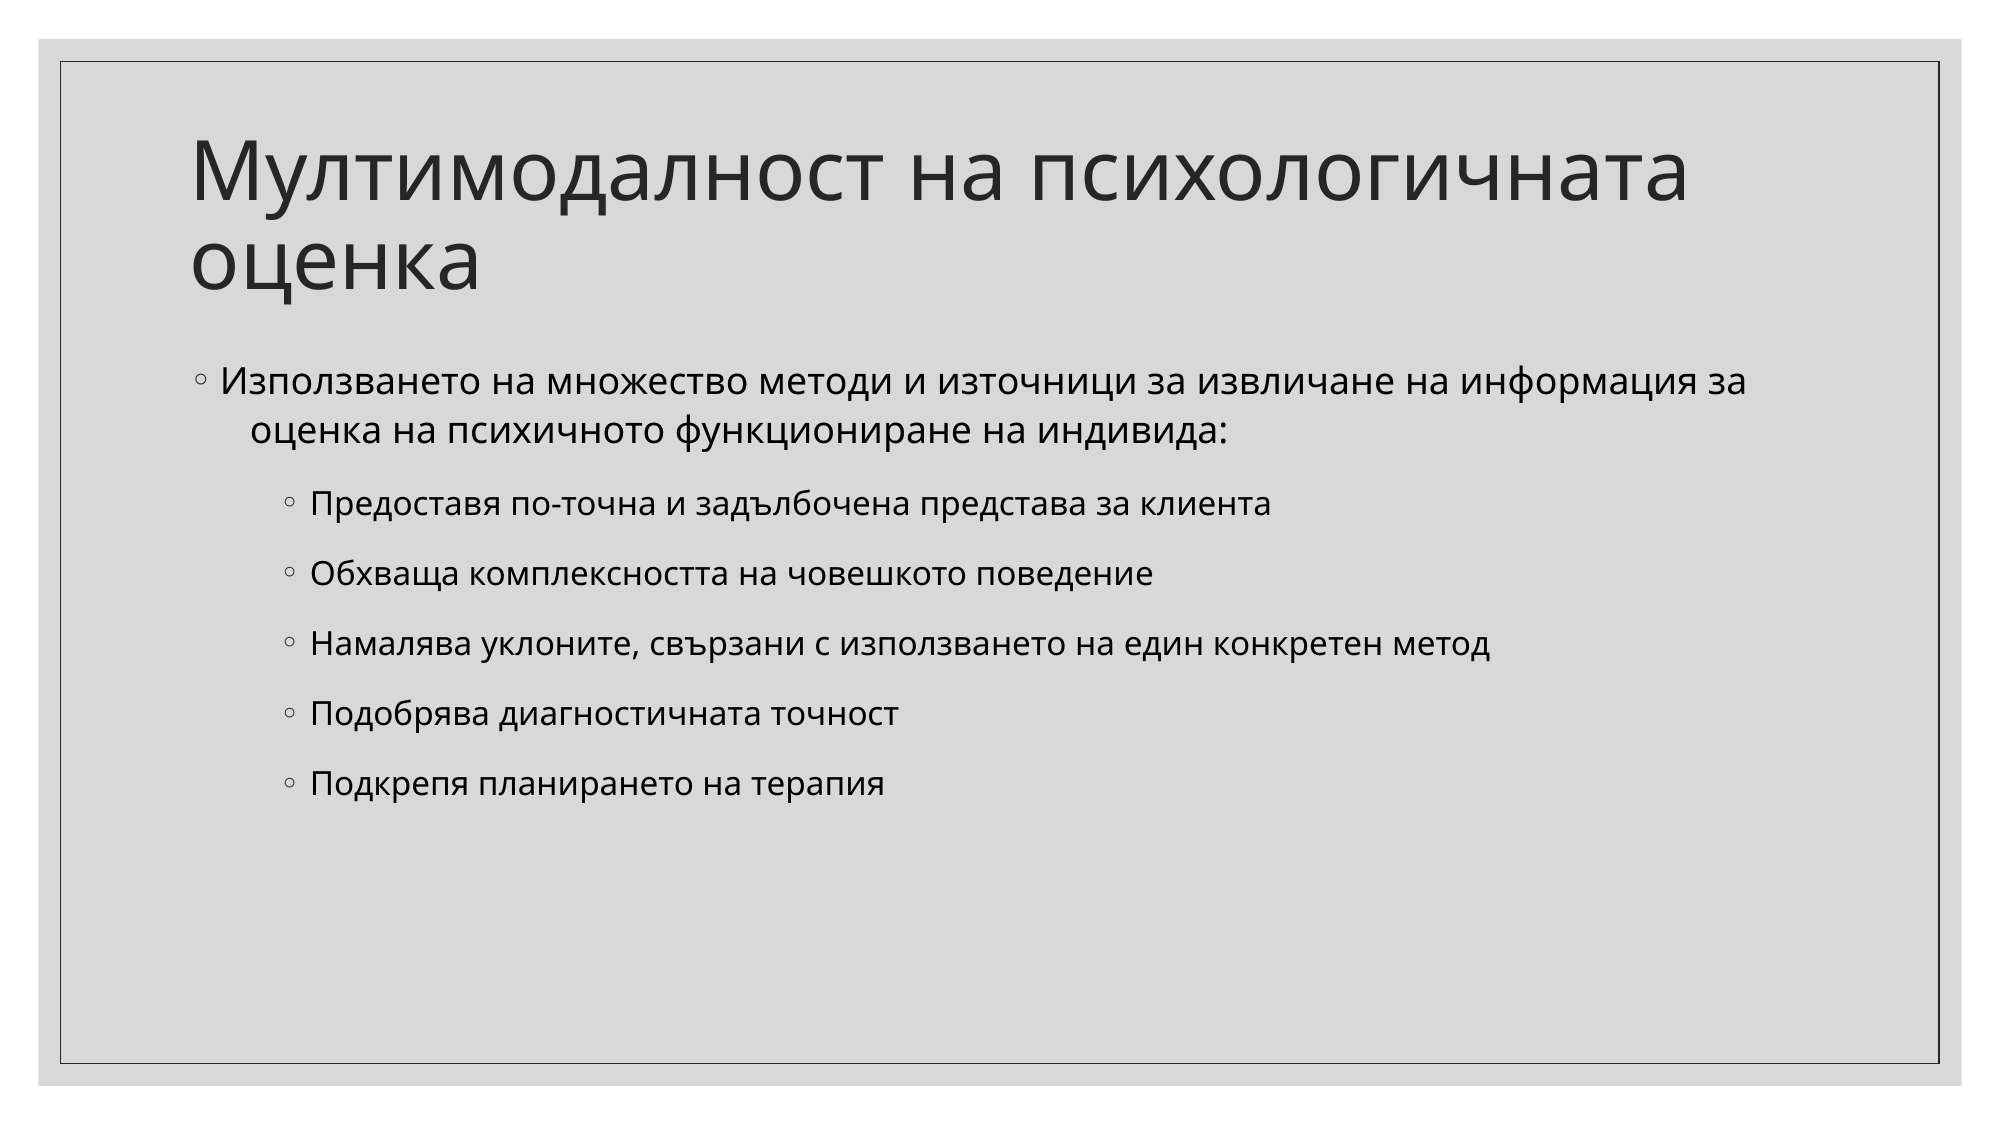

# Мултимодалност на психологичната оценка
Използването на множество методи и източници за извличане на информация за оценка на психичното функциониране на индивида:
Предоставя по-точна и задълбочена представа за клиента
Обхваща комплексността на човешкото поведение
Намалява уклоните, свързани с използването на един конкретен метод
Подобрява диагностичната точност
Подкрепя планирането на терапия